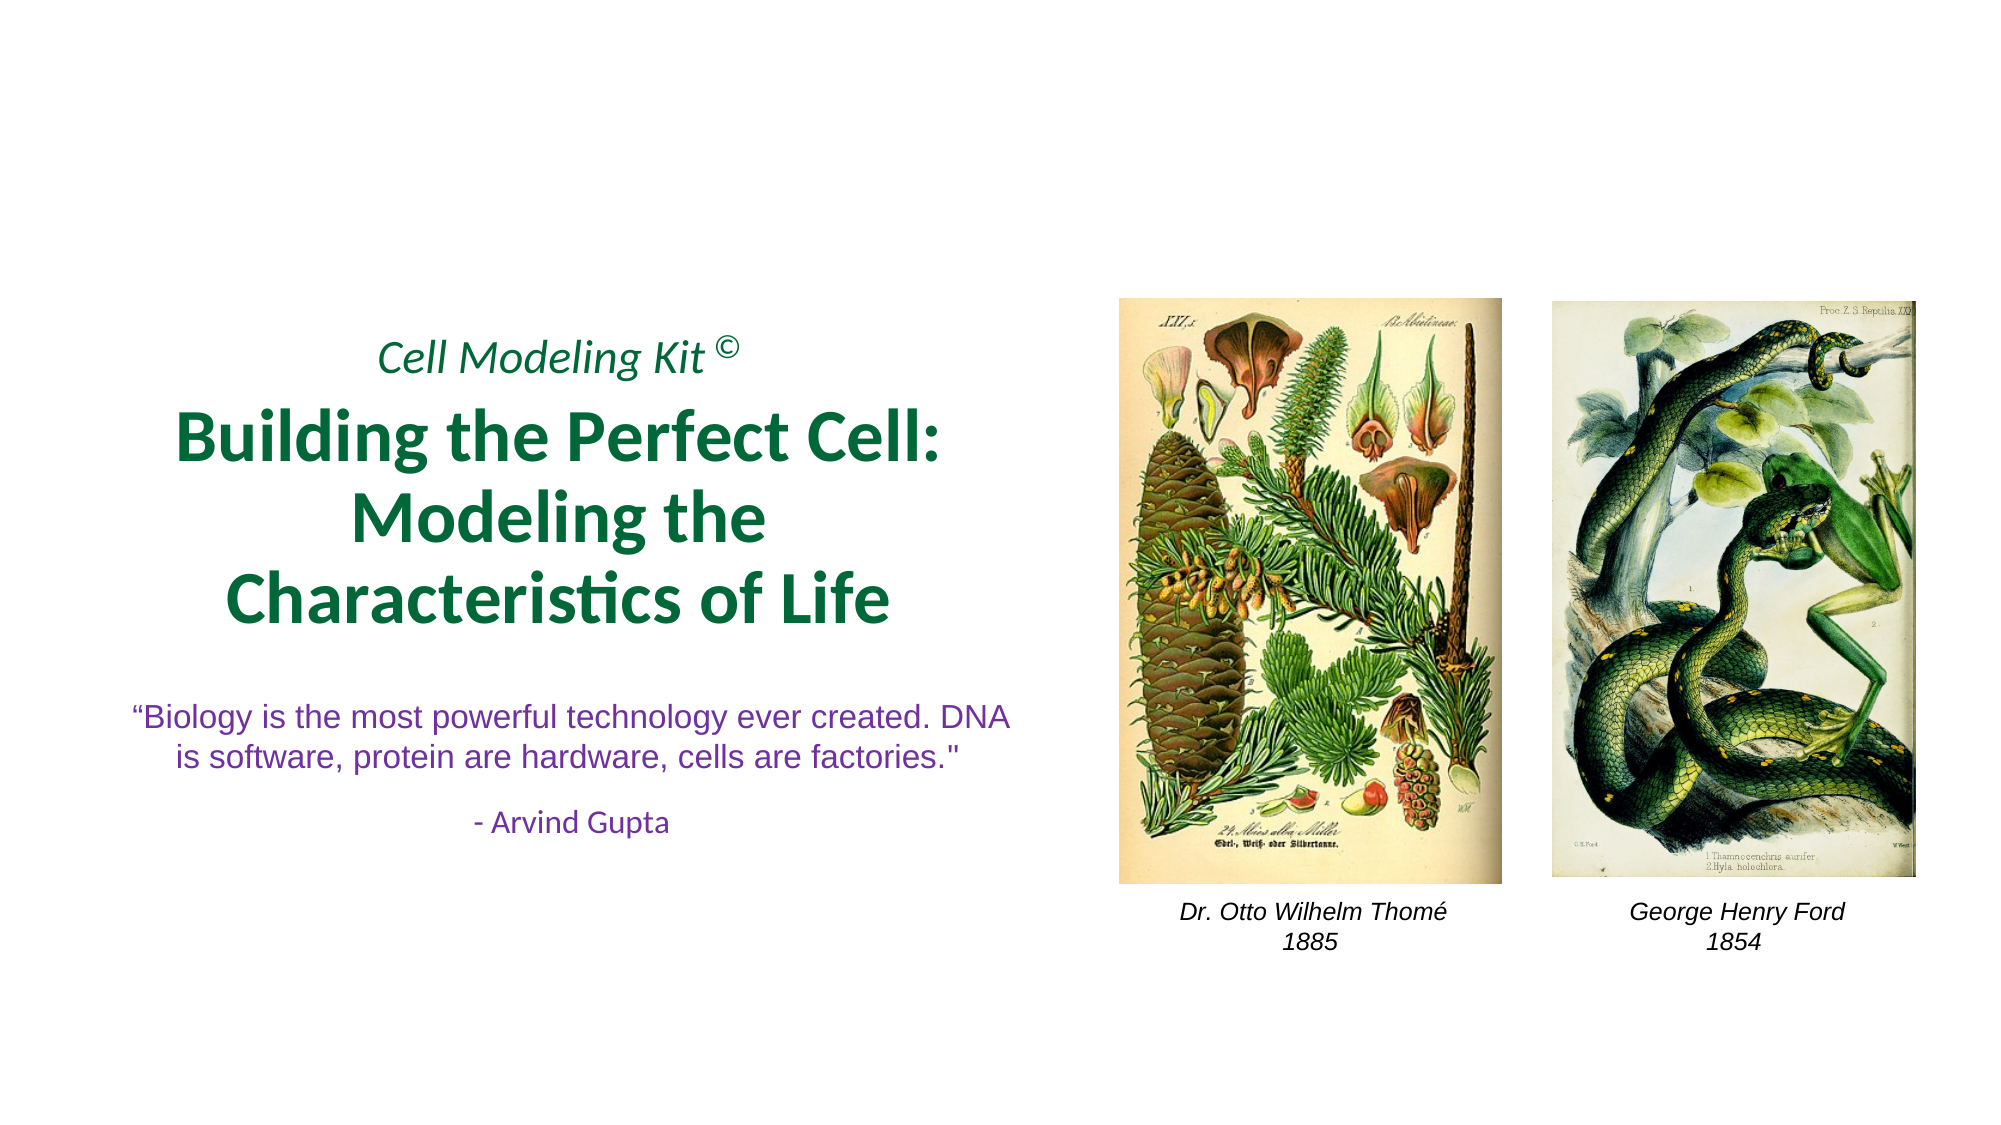

Cell Modeling Kit ©
Building the Perfect Cell: Modeling the Characteristics of Life
“Biology is the most powerful technology ever created. DNA is software, protein are hardware, cells are factories."
- Arvind Gupta
 Dr. Otto Wilhelm Thomé
1885
 George Henry Ford
1854